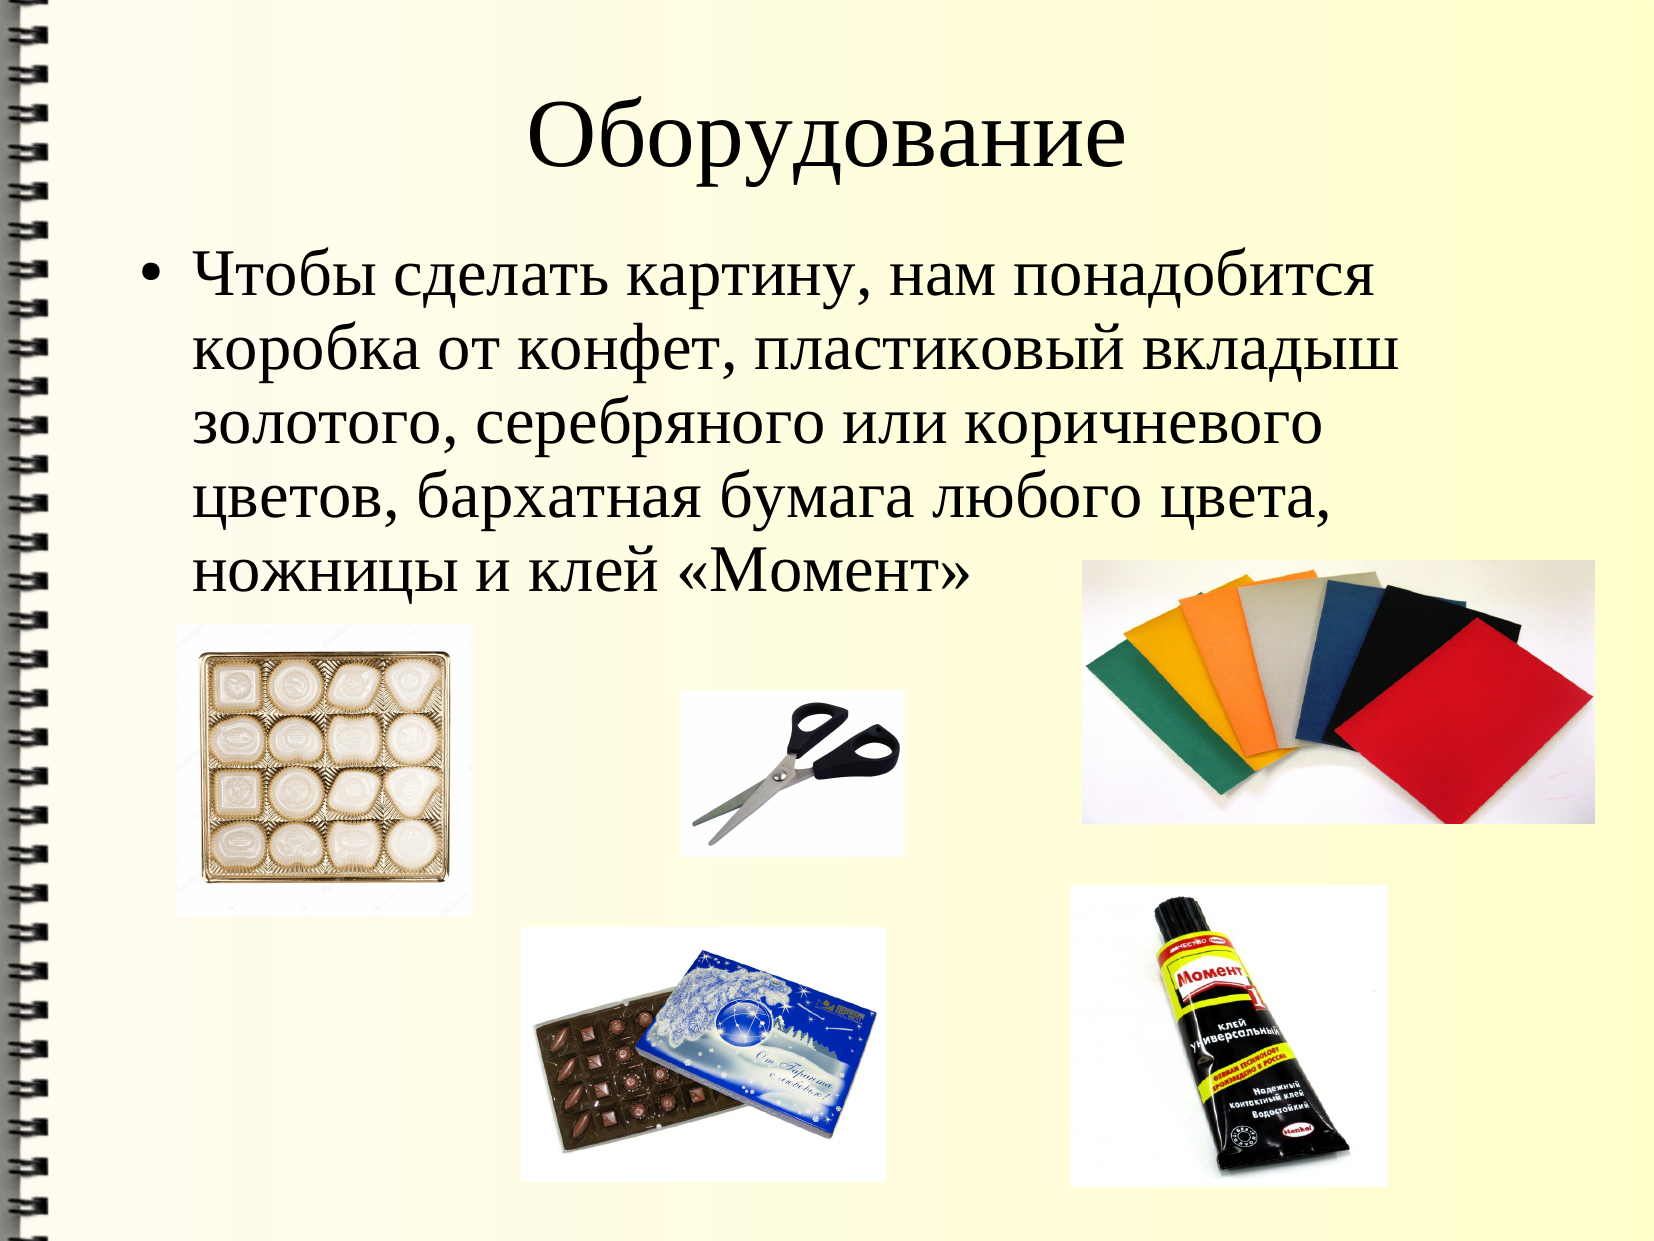

# Оборудование
Чтобы сделать картину, нам понадобится коробка от конфет, пластиковый вкладыш золотого, серебряного или коричневого цветов, бархатная бумага любого цвета, ножницы и клей «Момент»